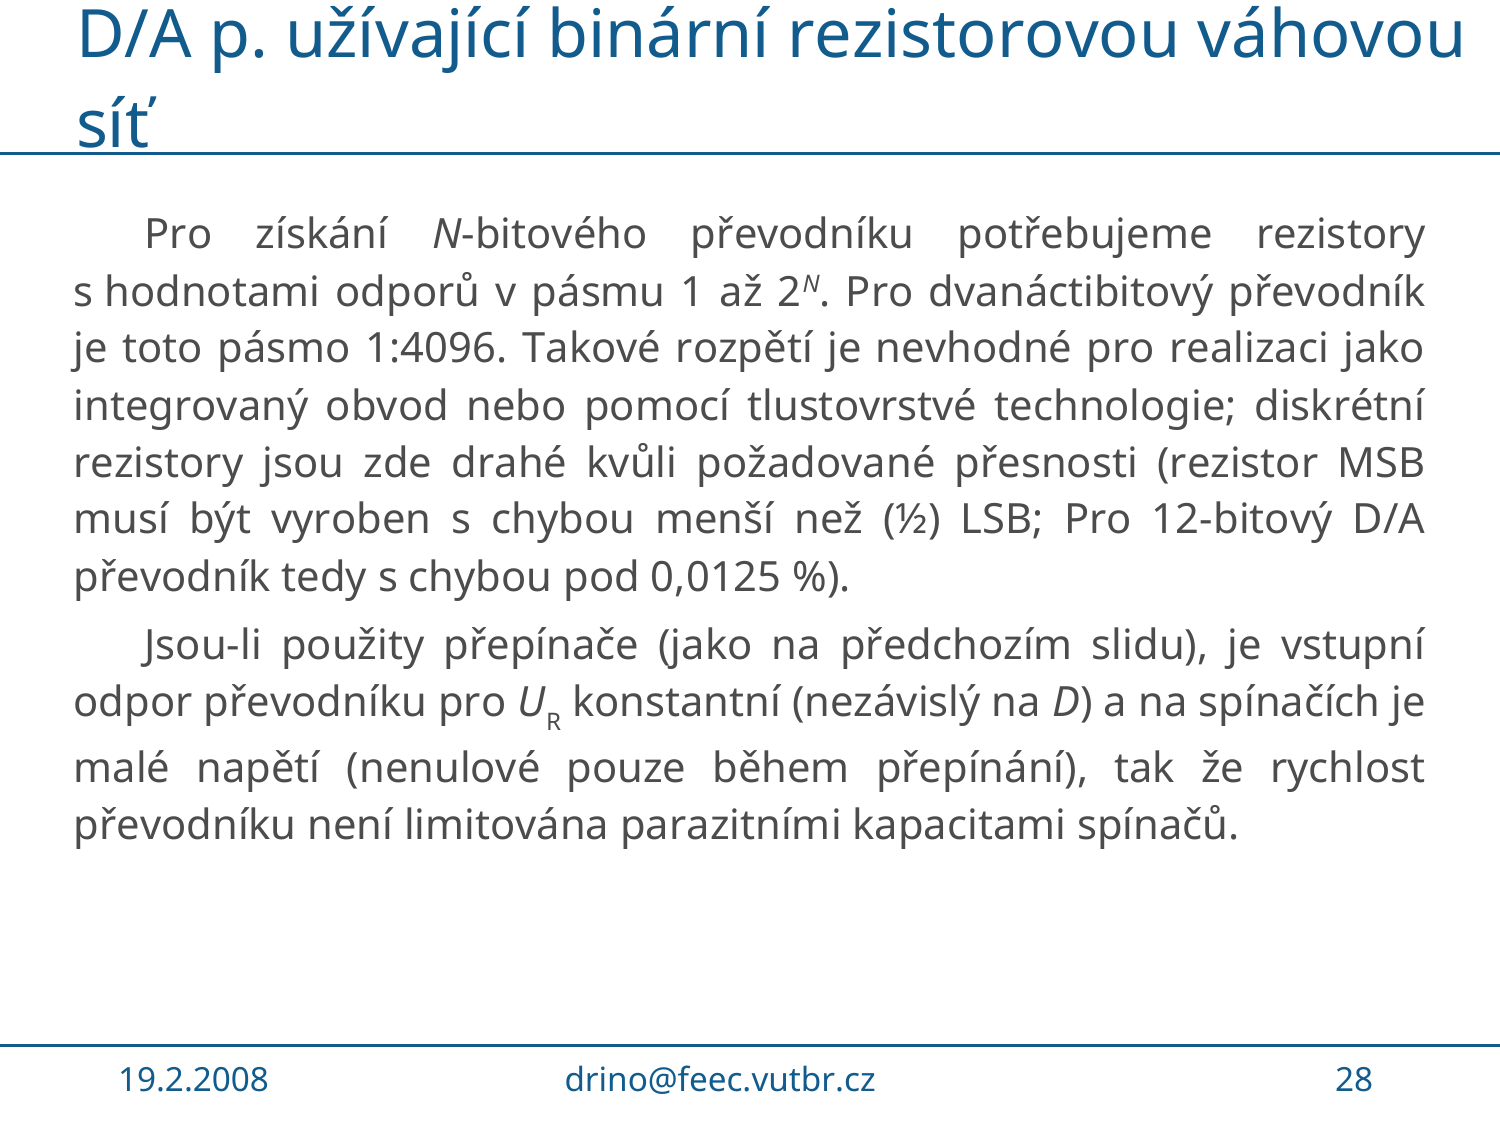

# D/A p. užívající binární rezistorovou váhovou síť
Pro získání N-bitového převodníku potřebujeme rezistory s hodnotami odporů v pásmu 1 až 2N. Pro dvanáctibitový převodník je toto pásmo 1:4096. Takové rozpětí je nevhodné pro realizaci jako integrovaný obvod nebo pomocí tlustovrstvé technologie; diskrétní rezistory jsou zde drahé kvůli požadované přesnosti (rezistor MSB musí být vyroben s chybou menší než (½) LSB; Pro 12-bitový D/A převodník tedy s chybou pod 0,0125 %).
Jsou-li použity přepínače (jako na předchozím slidu), je vstupní odpor převodníku pro UR konstantní (nezávislý na D) a na spínačích je malé napětí (nenulové pouze během přepínání), tak že rychlost převodníku není limitována parazitními kapacitami spínačů.
19.2.2008
drino@feec.vutbr.cz